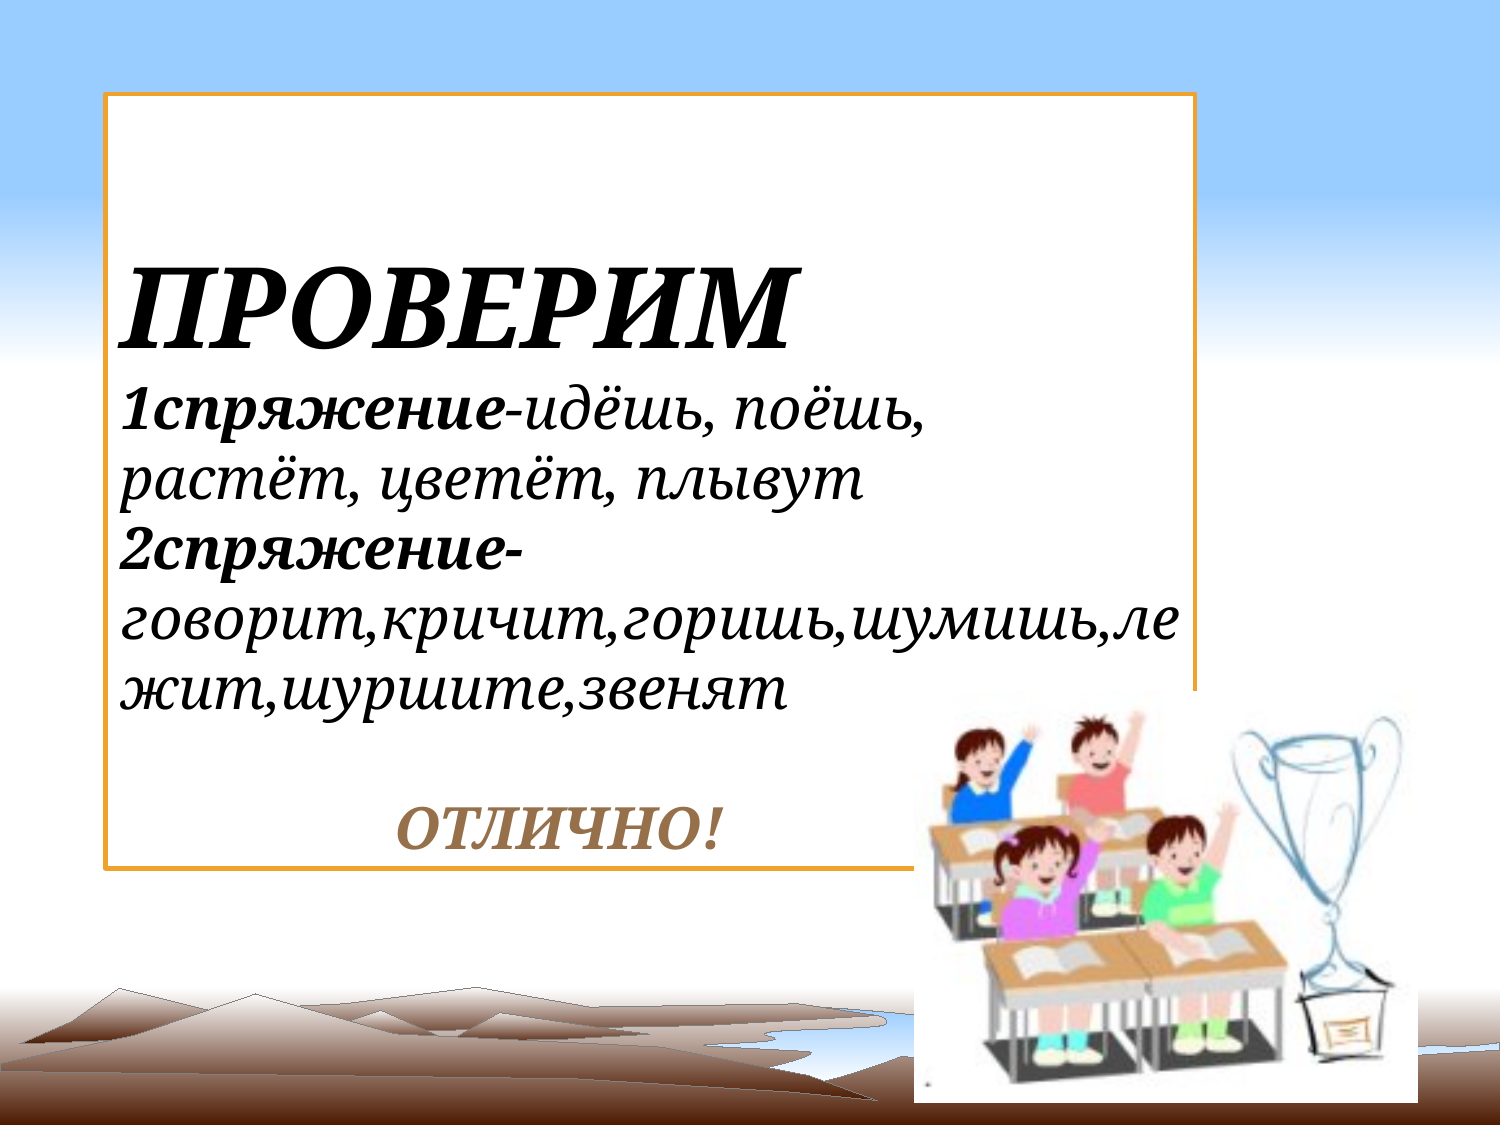

ПРОВЕРИМ
1спряжение-идёшь, поёшь, растёт, цветёт, плывут
2спряжение-говорит,кричит,горишь,шумишь,лежит,шуршите,звенят
 ОТЛИЧНО!